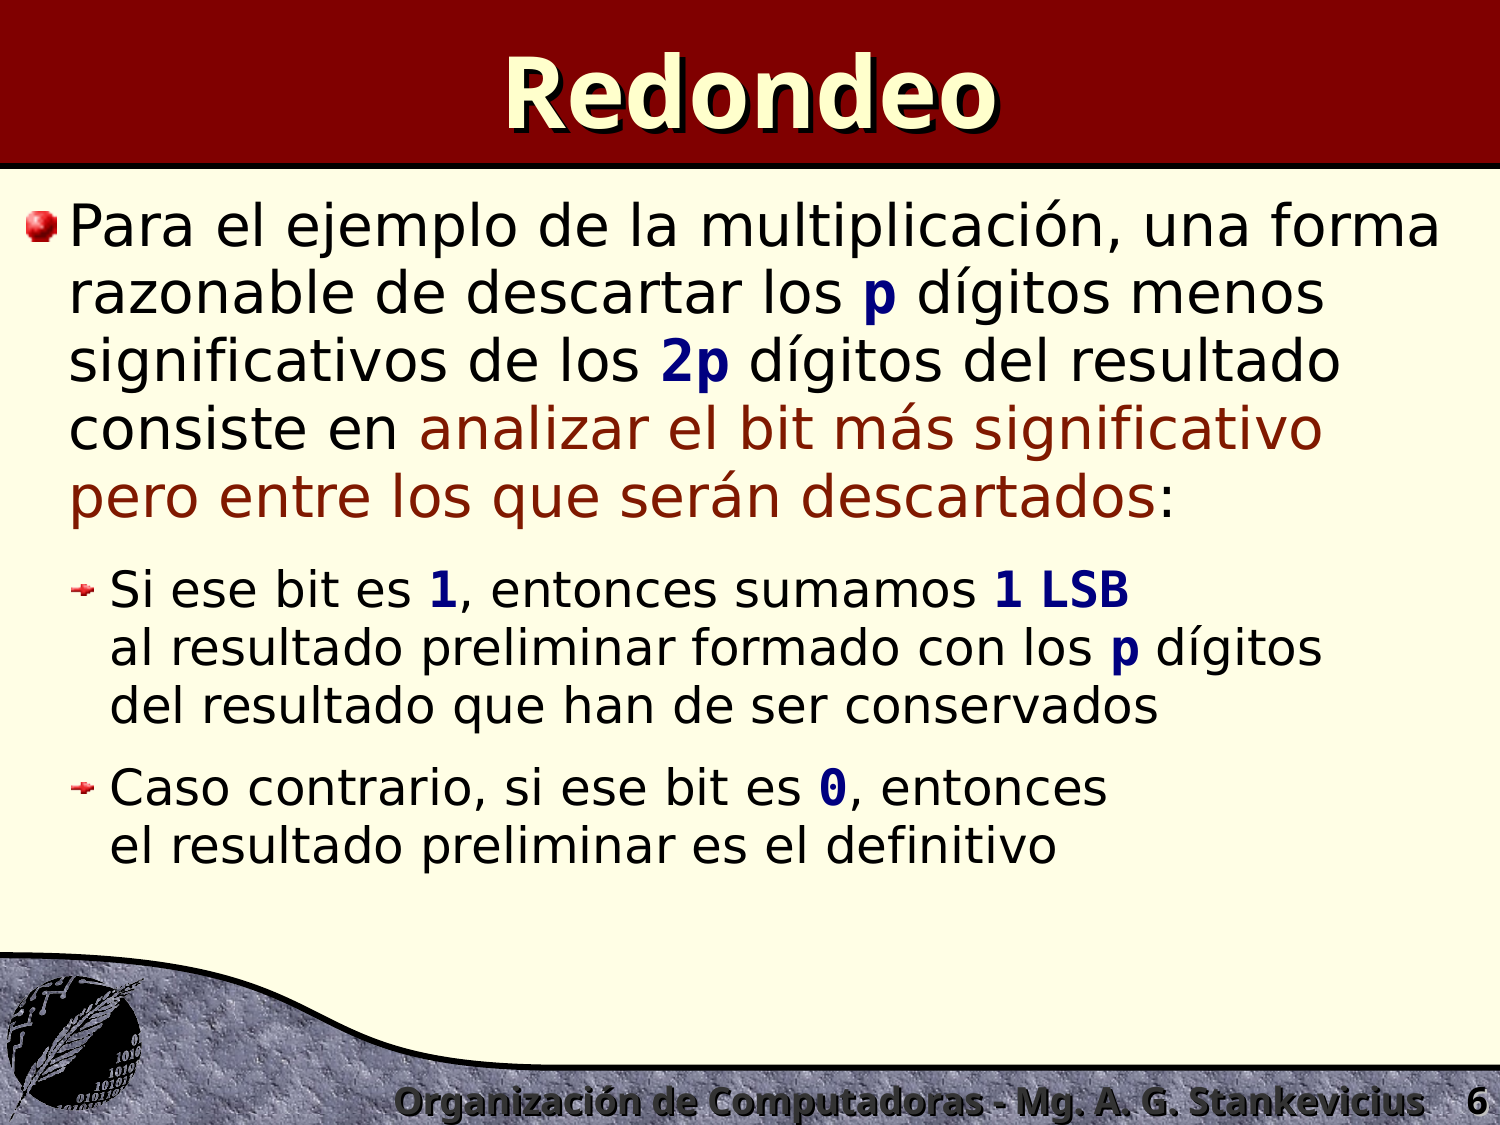

# Redondeo
Para el ejemplo de la multiplicación, una forma razonable de descartar los p dígitos menos significativos de los 2p dígitos del resultado consiste en analizar el bit más significativo
pero entre los que serán descartados:
Si ese bit es 1, entonces sumamos 1 LSB
al resultado preliminar formado con los p dígitos
del resultado que han de ser conservados
Caso contrario, si ese bit es 0, entonces
el resultado preliminar es el definitivo
6